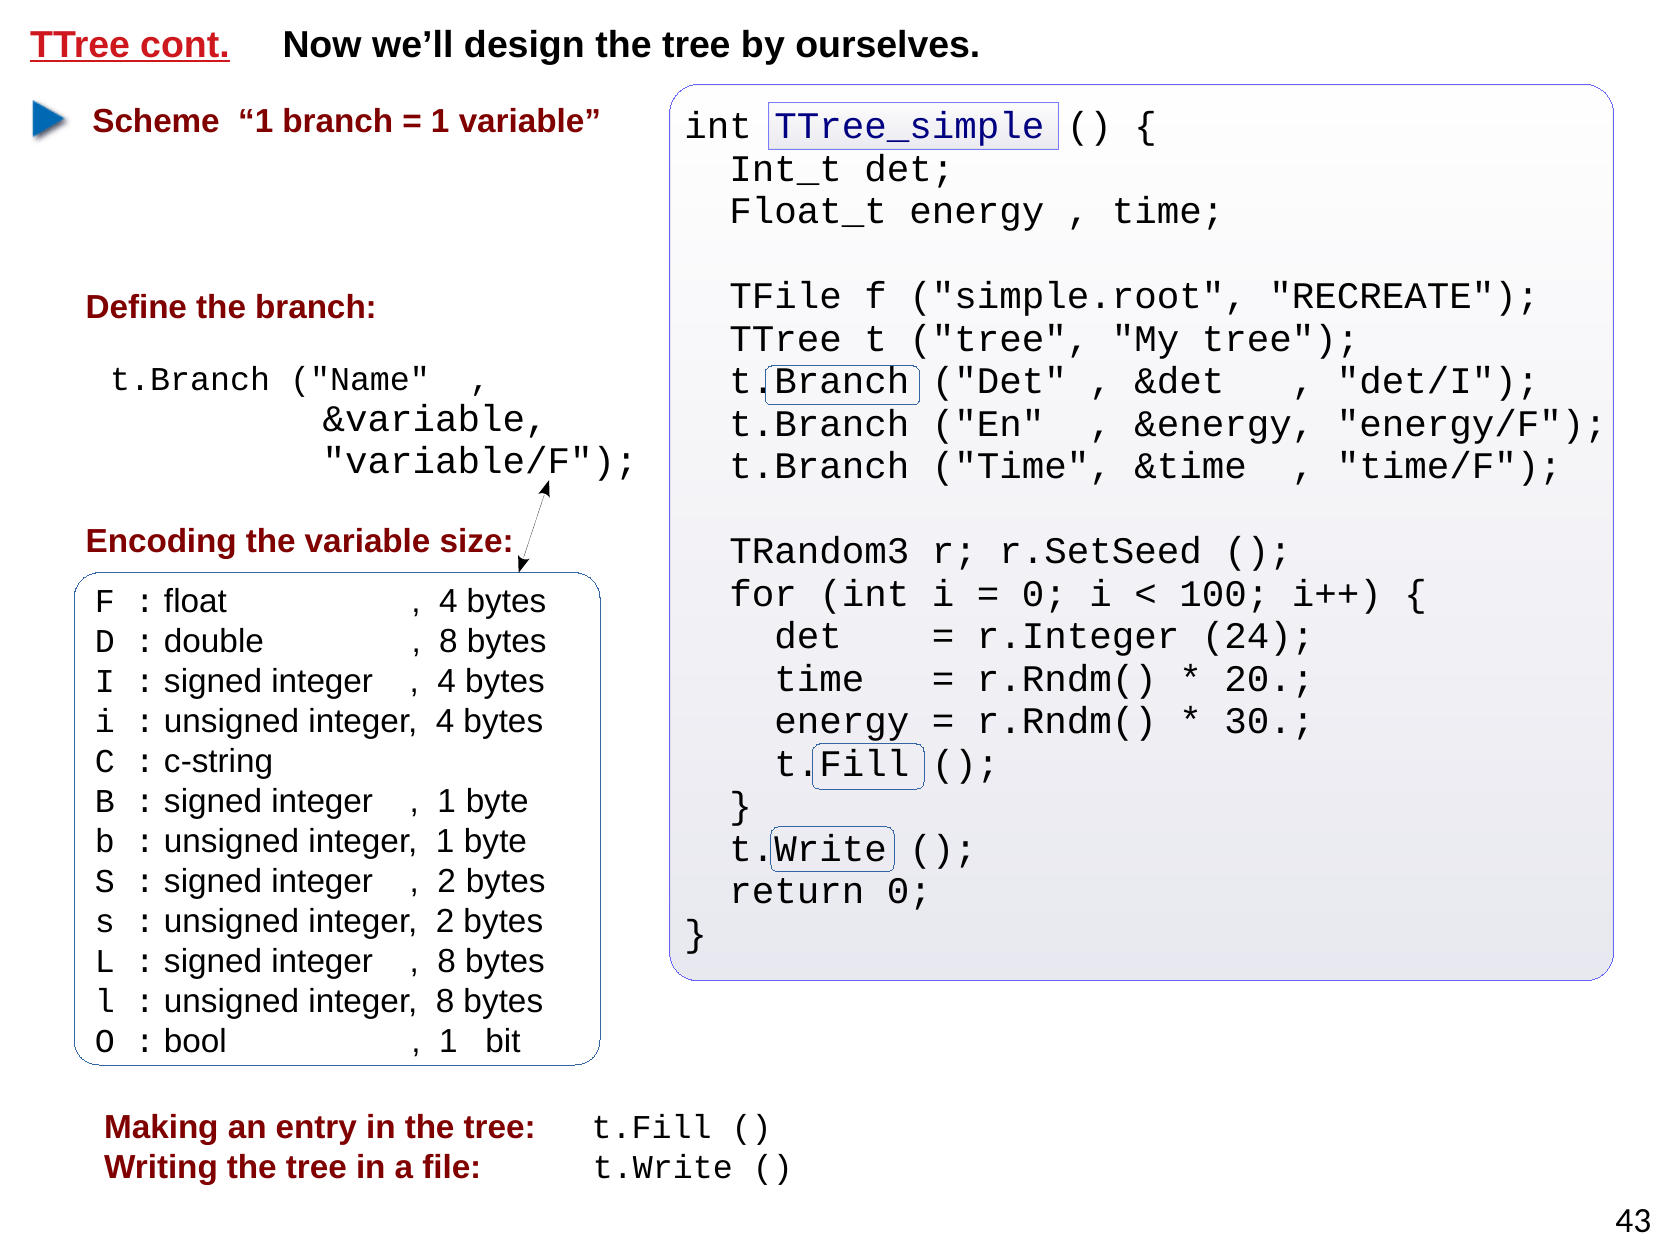

TTree cont. Now we’ll design the tree by ourselves.
 Scheme “1 branch = 1 variable”
 Define the branch:
 t.Branch ("Name" ,
 &variable,
 "variable/F");
 Encoding the variable size:
 F : float , 4 bytes
 D : double , 8 bytes
 I : signed integer , 4 bytes
 i : unsigned integer, 4 bytes
 C : c-string
 B : signed integer , 1 byte
 b : unsigned integer, 1 byte
 S : signed integer , 2 bytes
 s : unsigned integer, 2 bytes
 L : signed integer , 8 bytes
 l : unsigned integer, 8 bytes
 O : bool , 1 bit
 Making an entry in the tree: t.Fill ()
 Writing the tree in a file: t.Write ()
int TTree_simple () {
 Int_t det;
 Float_t energy , time;
 TFile f ("simple.root", "RECREATE");
 TTree t ("tree", "My tree");
 t.Branch ("Det" , &det , "det/I");
 t.Branch ("En" , &energy, "energy/F");
 t.Branch ("Time", &time , "time/F");
 TRandom3 r; r.SetSeed ();
 for (int i = 0; i < 100; i++) {
 det = r.Integer (24);
 time = r.Rndm() * 20.;
 energy = r.Rndm() * 30.;
 t.Fill ();
 }
 t.Write ();
 return 0;
}